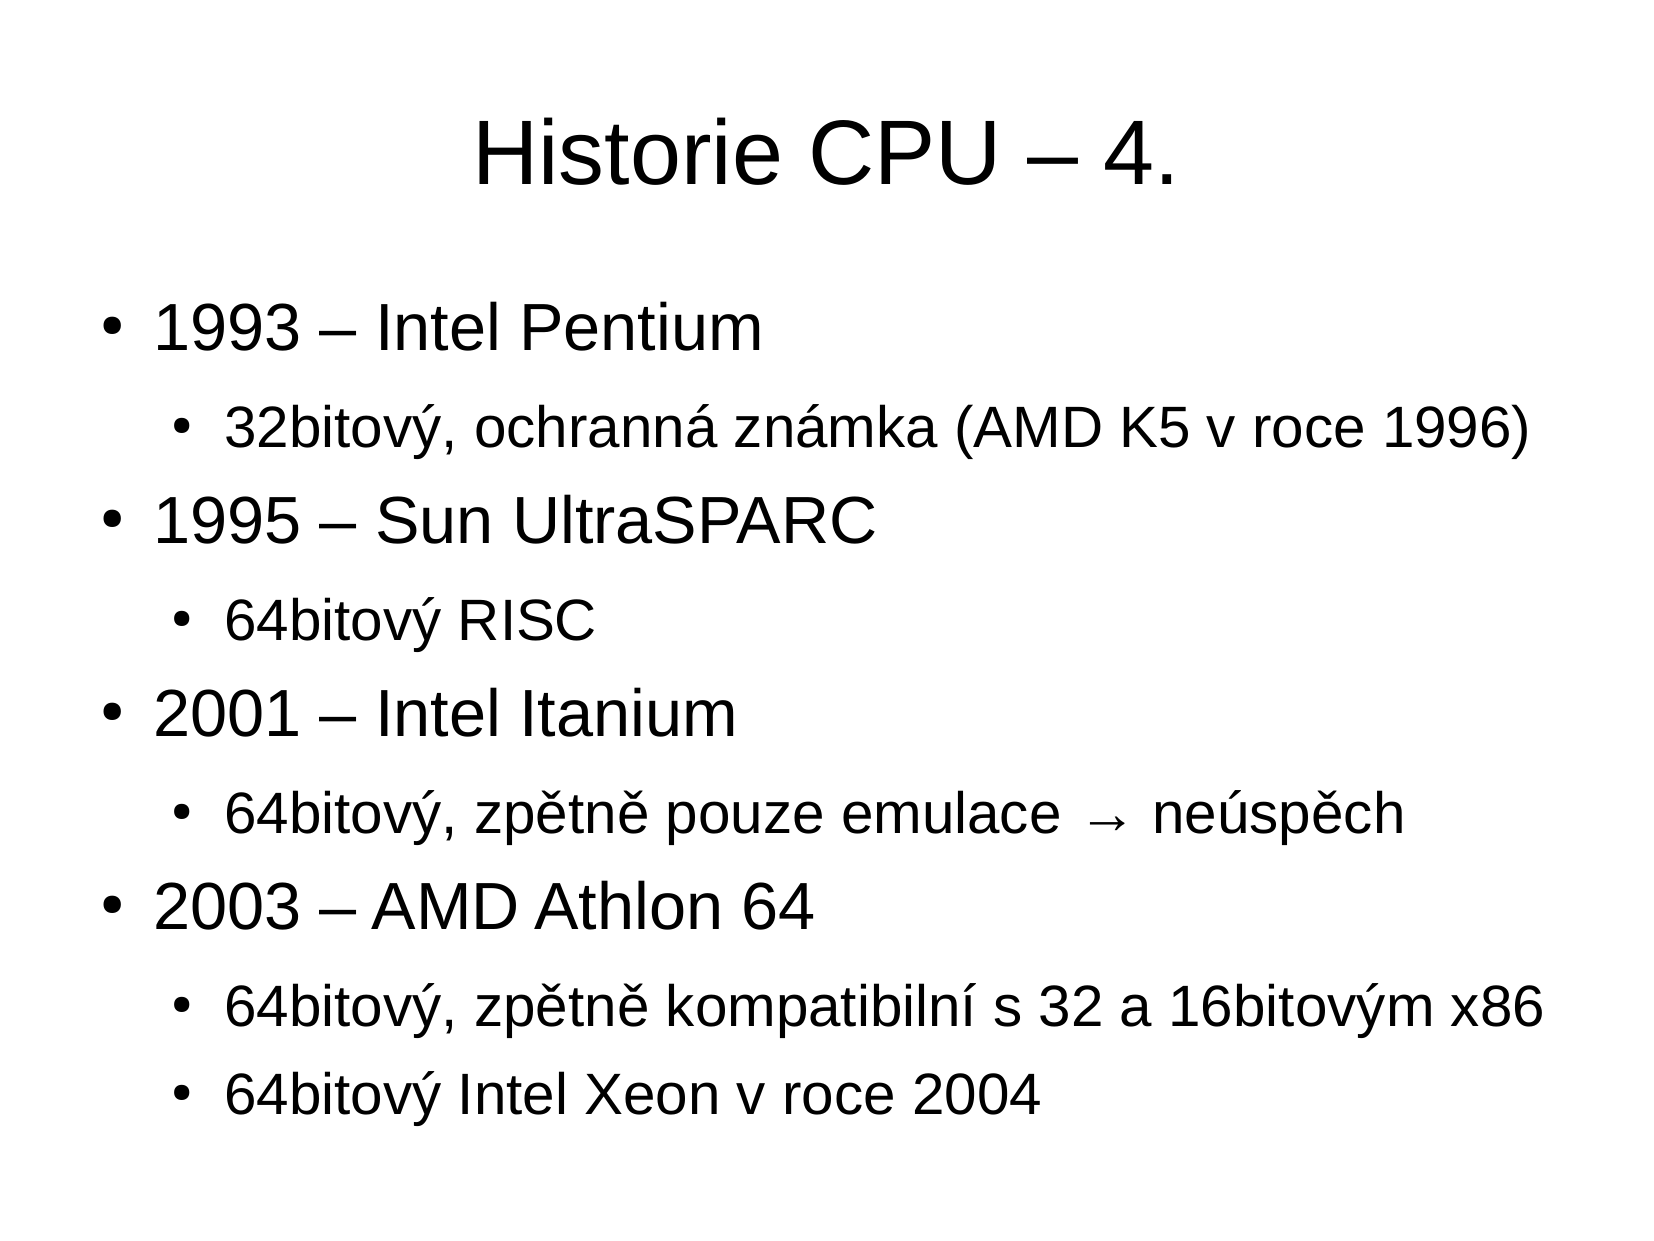

# Historie CPU – 4.
1993 – Intel Pentium
32bitový, ochranná známka (AMD K5 v roce 1996)
1995 – Sun UltraSPARC
64bitový RISC
2001 – Intel Itanium
64bitový, zpětně pouze emulace → neúspěch
2003 – AMD Athlon 64
64bitový, zpětně kompatibilní s 32 a 16bitovým x86
64bitový Intel Xeon v roce 2004